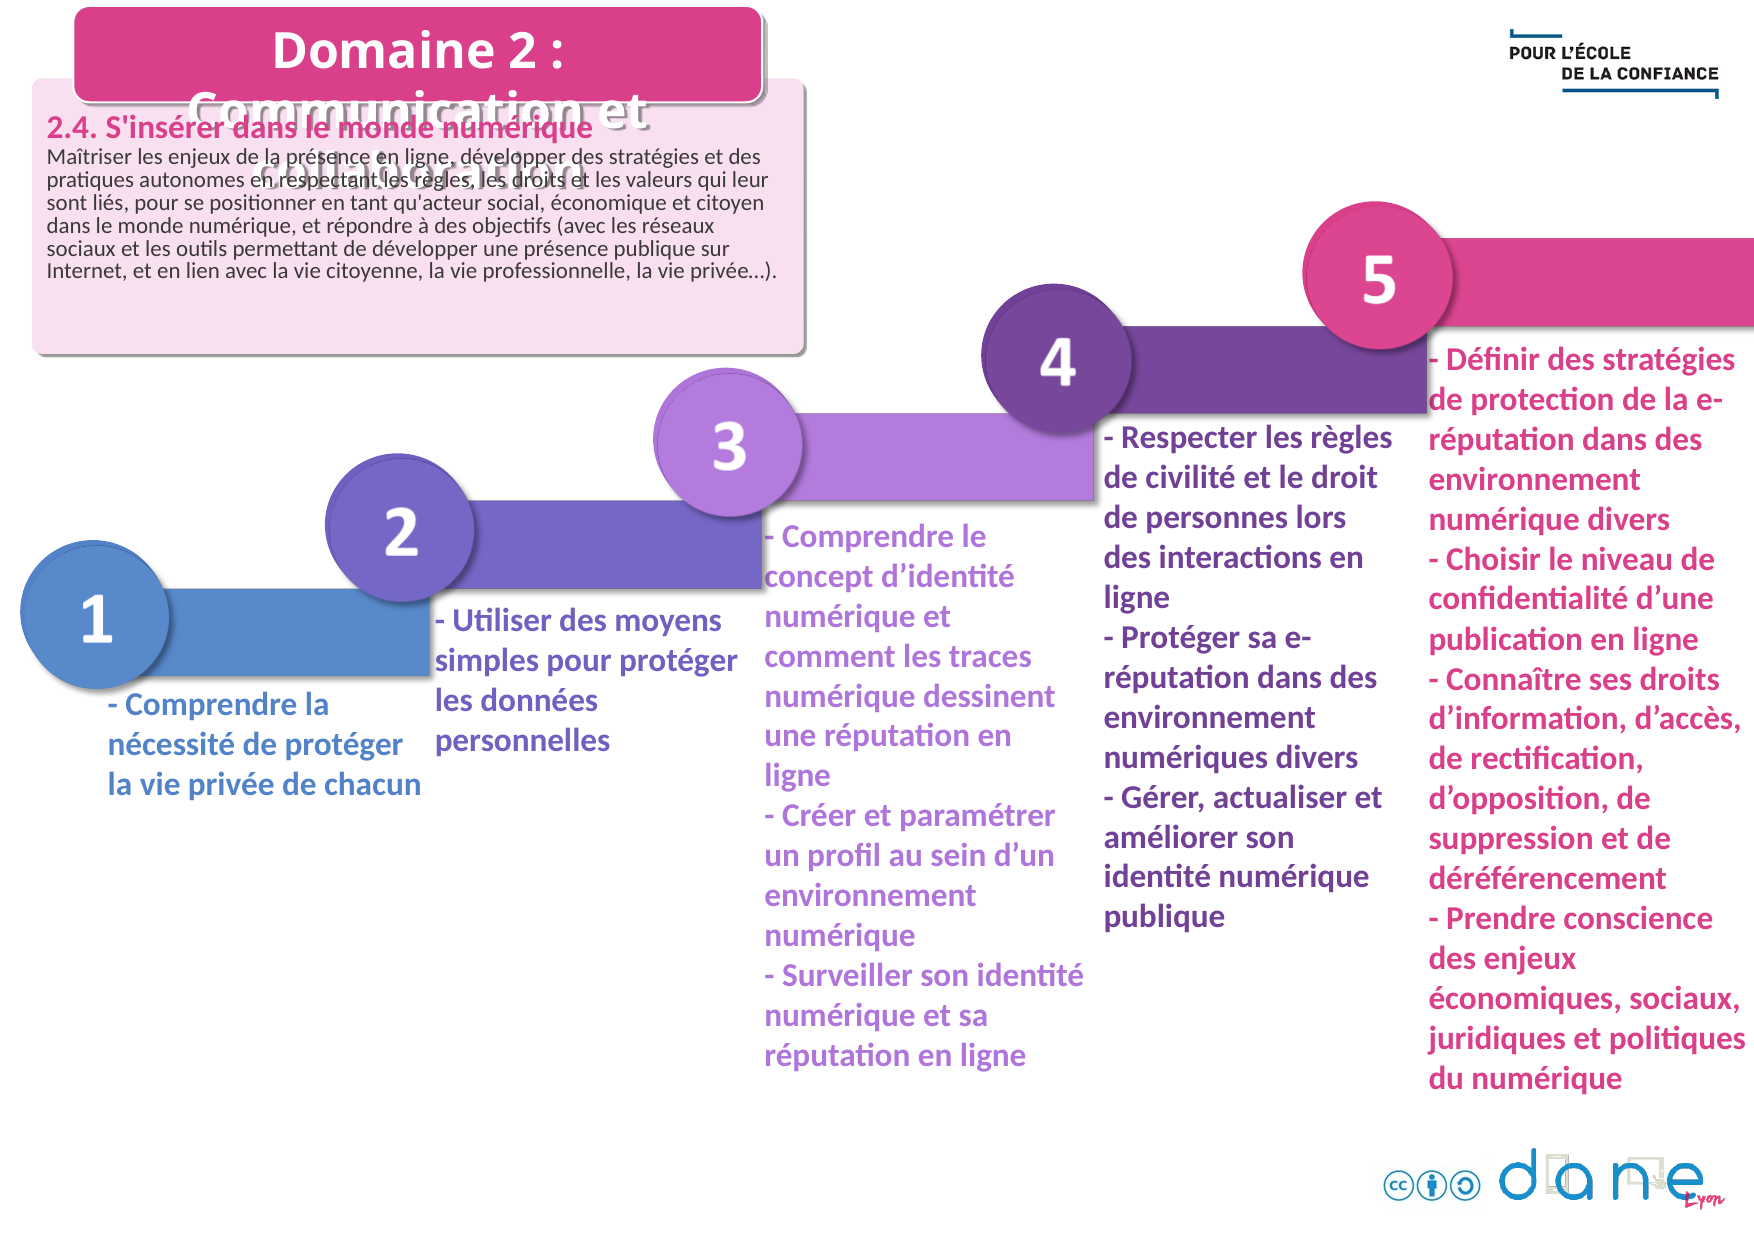

Domaine 2 : Communication et collaboration
2.4. S'insérer dans le monde numérique
Maîtriser les enjeux de la présence en ligne, développer des stratégies et des pratiques autonomes en respectant les règles, les droits et les valeurs qui leur sont liés, pour se positionner en tant qu'acteur social, économique et citoyen dans le monde numérique, et répondre à des objectifs (avec les réseaux sociaux et les outils permettant de développer une présence publique sur Internet, et en lien avec la vie citoyenne, la vie professionnelle, la vie privée…).
5
4
- Définir des stratégies de protection de la e-réputation dans des environnement numérique divers
- Choisir le niveau de confidentialité d’une publication en ligne
- Connaître ses droits d’information, d’accès, de rectification, d’opposition, de suppression et de déréférencement
- Prendre conscience des enjeux économiques, sociaux, juridiques et politiques du numérique
3
- Respecter les règles de civilité et le droit de personnes lors des interactions en ligne
- Protéger sa e-réputation dans des environnement numériques divers
- Gérer, actualiser et améliorer son identité numérique publique
2
- Comprendre le concept d’identité numérique et comment les traces numérique dessinent une réputation en ligne
- Créer et paramétrer un profil au sein d’un environnement numérique
- Surveiller son identité numérique et sa réputation en ligne
1
- Utiliser des moyens simples pour protéger les données personnelles
- Comprendre la nécessité de protéger la vie privée de chacun